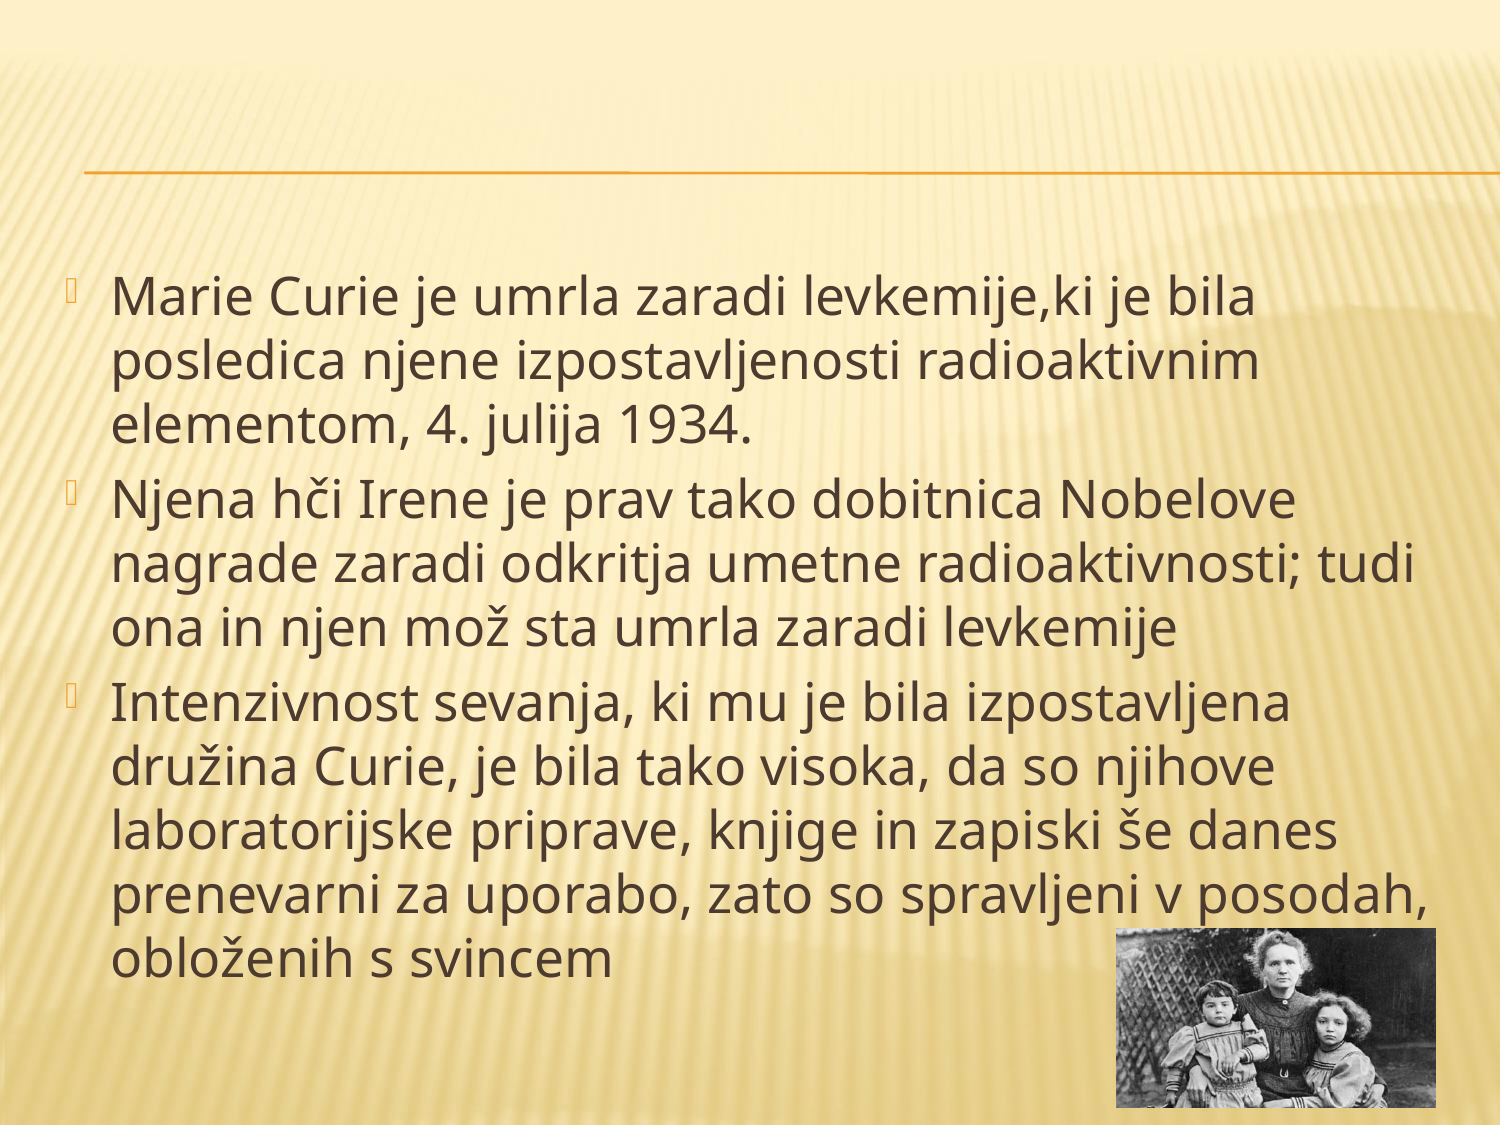

# Marie Curie je umrla zaradi levkemije,ki je bila posledica njene izpostavljenosti radioaktivnim elementom, 4. julija 1934.
Njena hči Irene je prav tako dobitnica Nobelove nagrade zaradi odkritja umetne radioaktivnosti; tudi ona in njen mož sta umrla zaradi levkemije
Intenzivnost sevanja, ki mu je bila izpostavljena družina Curie, je bila tako visoka, da so njihove laboratorijske priprave, knjige in zapiski še danes prenevarni za uporabo, zato so spravljeni v posodah, obloženih s svincem